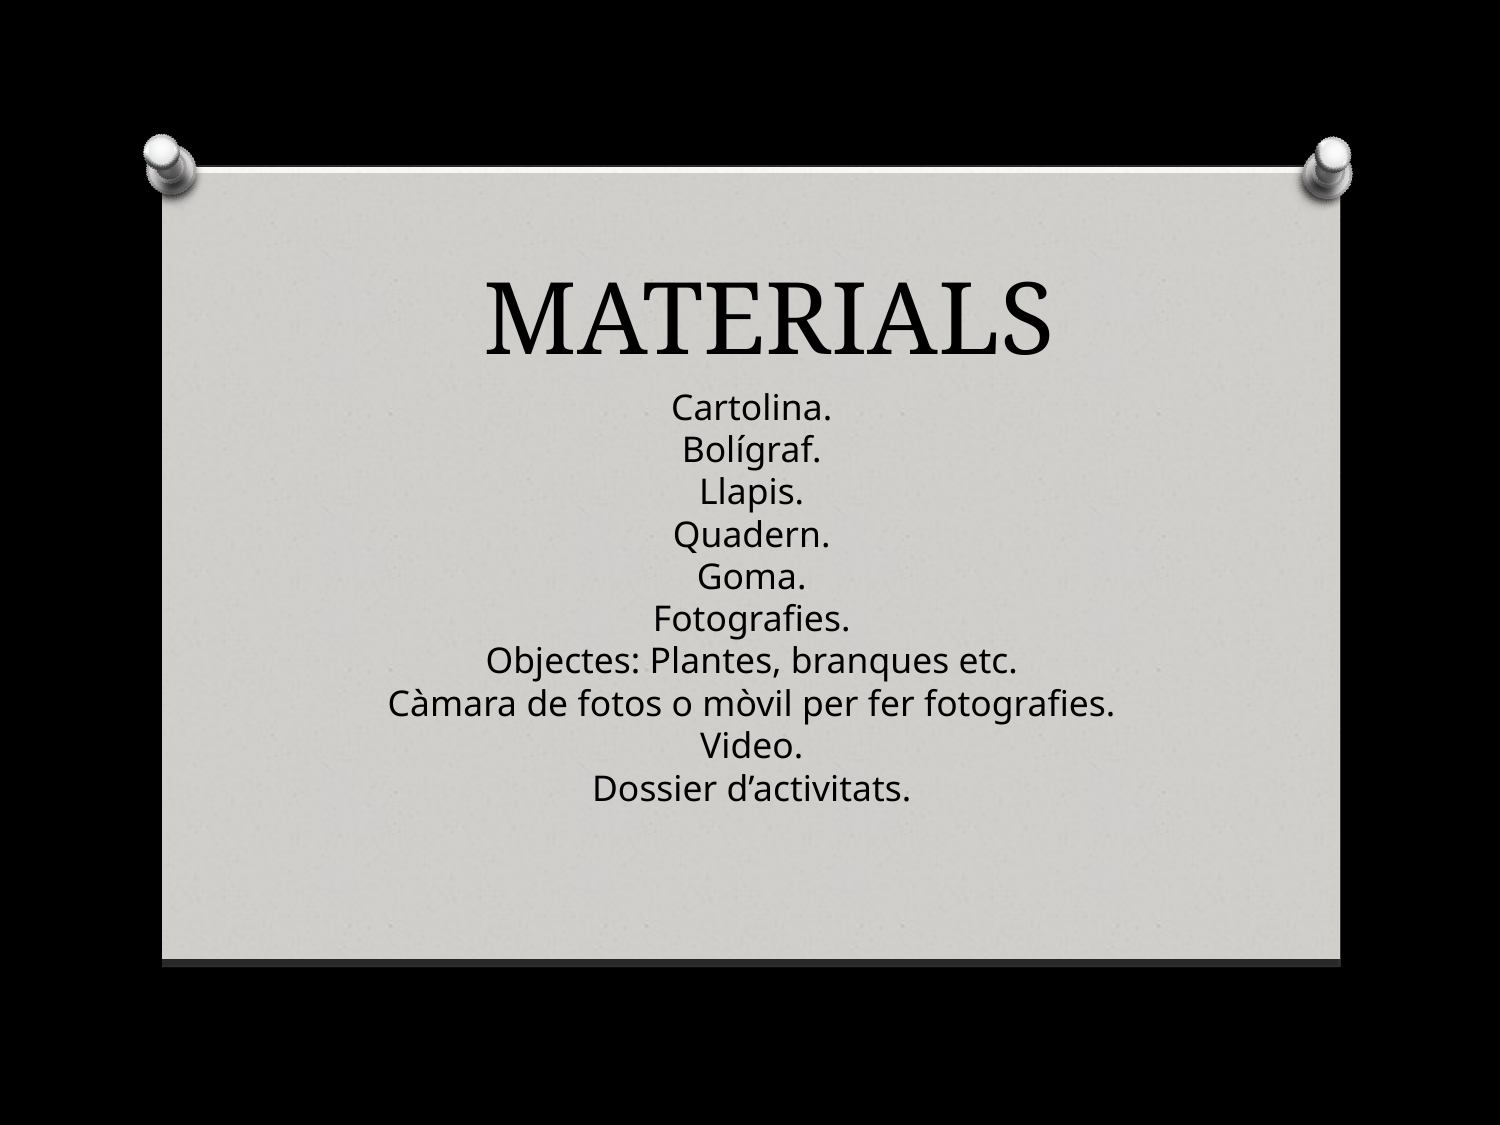

# MATERIALS
Cartolina.
Bolígraf.
Llapis.
Quadern.
Goma.
Fotografies.
Objectes: Plantes, branques etc.
Càmara de fotos o mòvil per fer fotografies.
Video.
Dossier d’activitats.